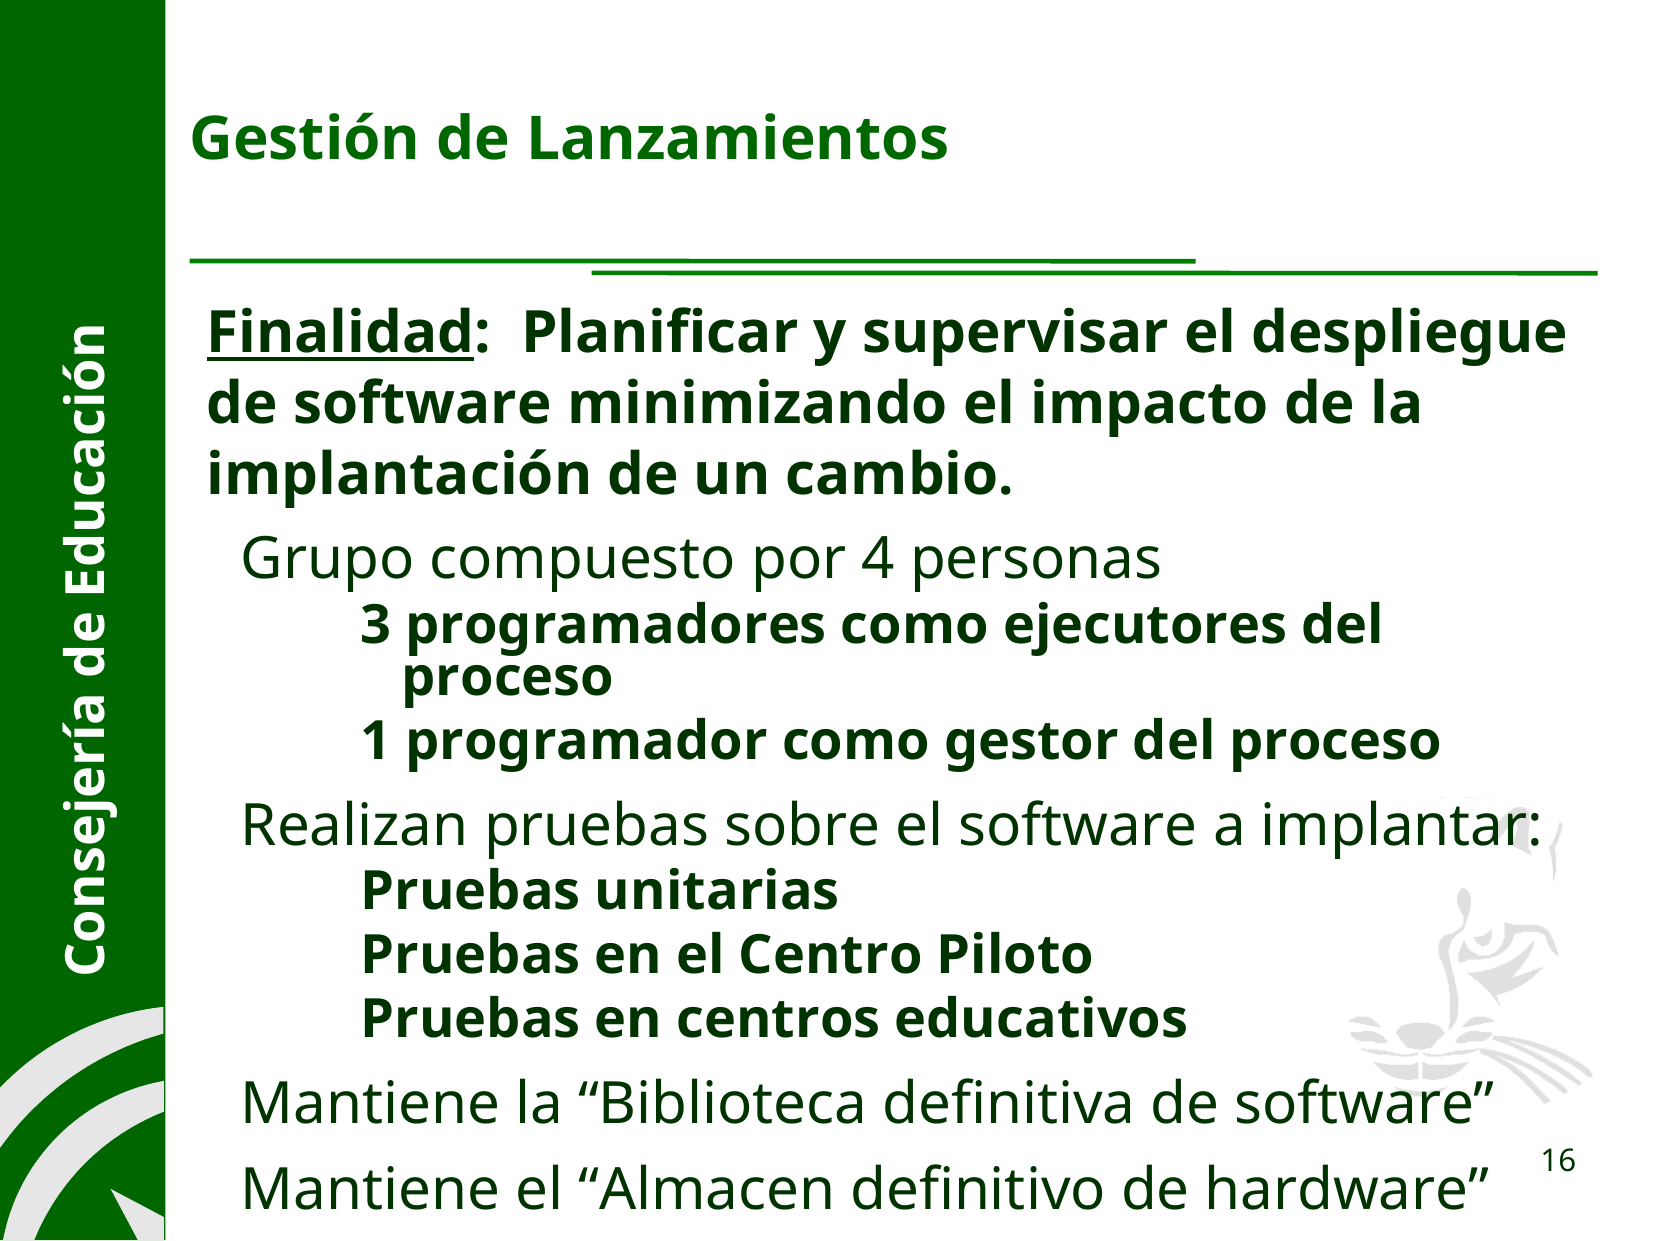

# Gestión de Lanzamientos
Finalidad: Planificar y supervisar el despliegue de software minimizando el impacto de la implantación de un cambio.
Grupo compuesto por 4 personas
3 programadores como ejecutores del proceso
1 programador como gestor del proceso
Realizan pruebas sobre el software a implantar:
Pruebas unitarias
Pruebas en el Centro Piloto
Pruebas en centros educativos
Mantiene la “Biblioteca definitiva de software”
Mantiene el “Almacen definitivo de hardware”
Colabora con “Gestión de cambios” para elaborar el calendario de lanzamientos.
16